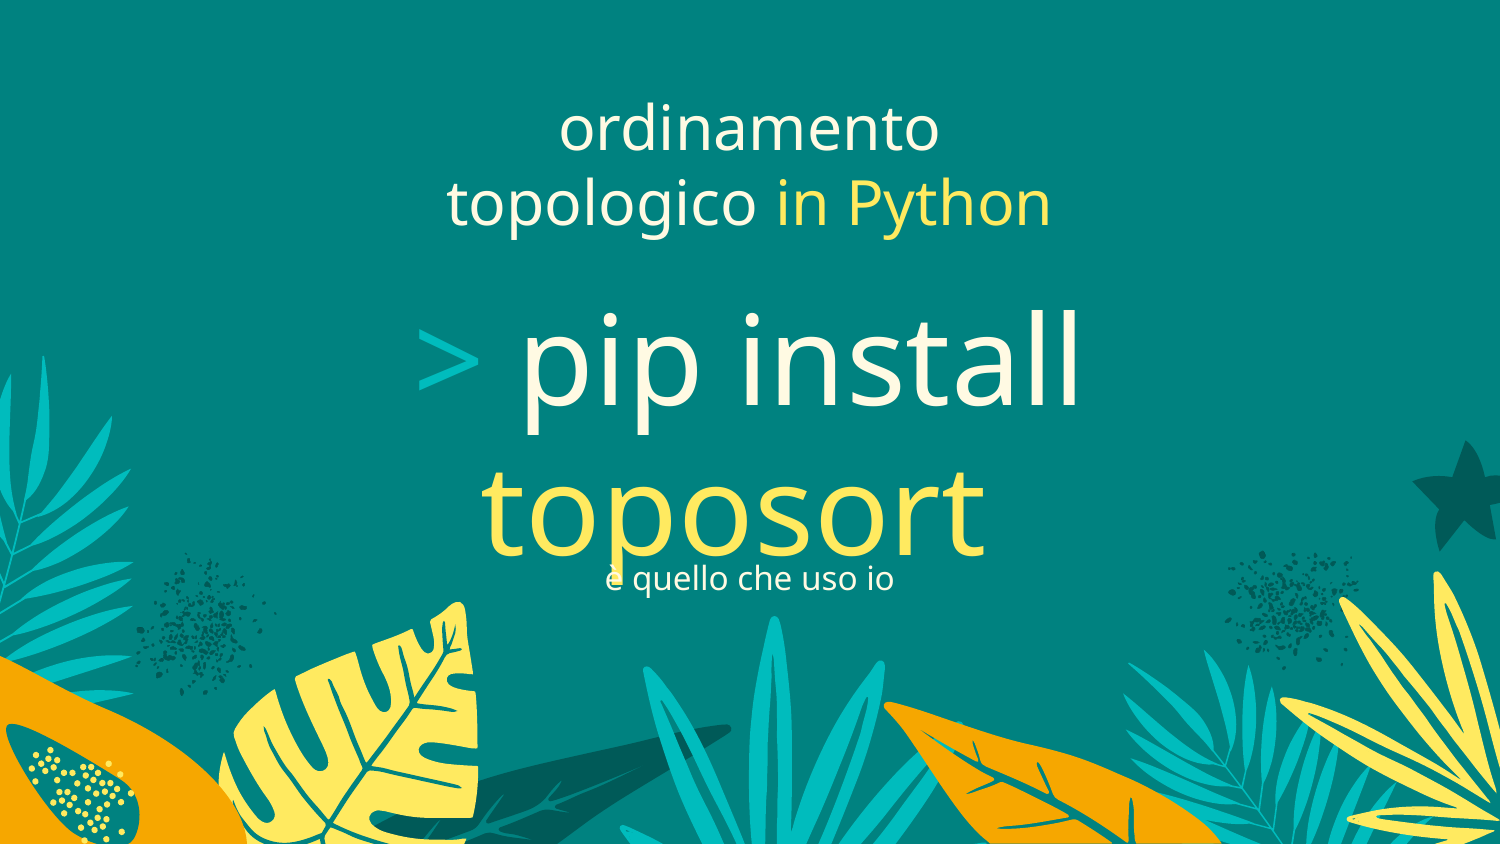

ordinamento topologico in Python
# > pip install toposort
è quello che uso io